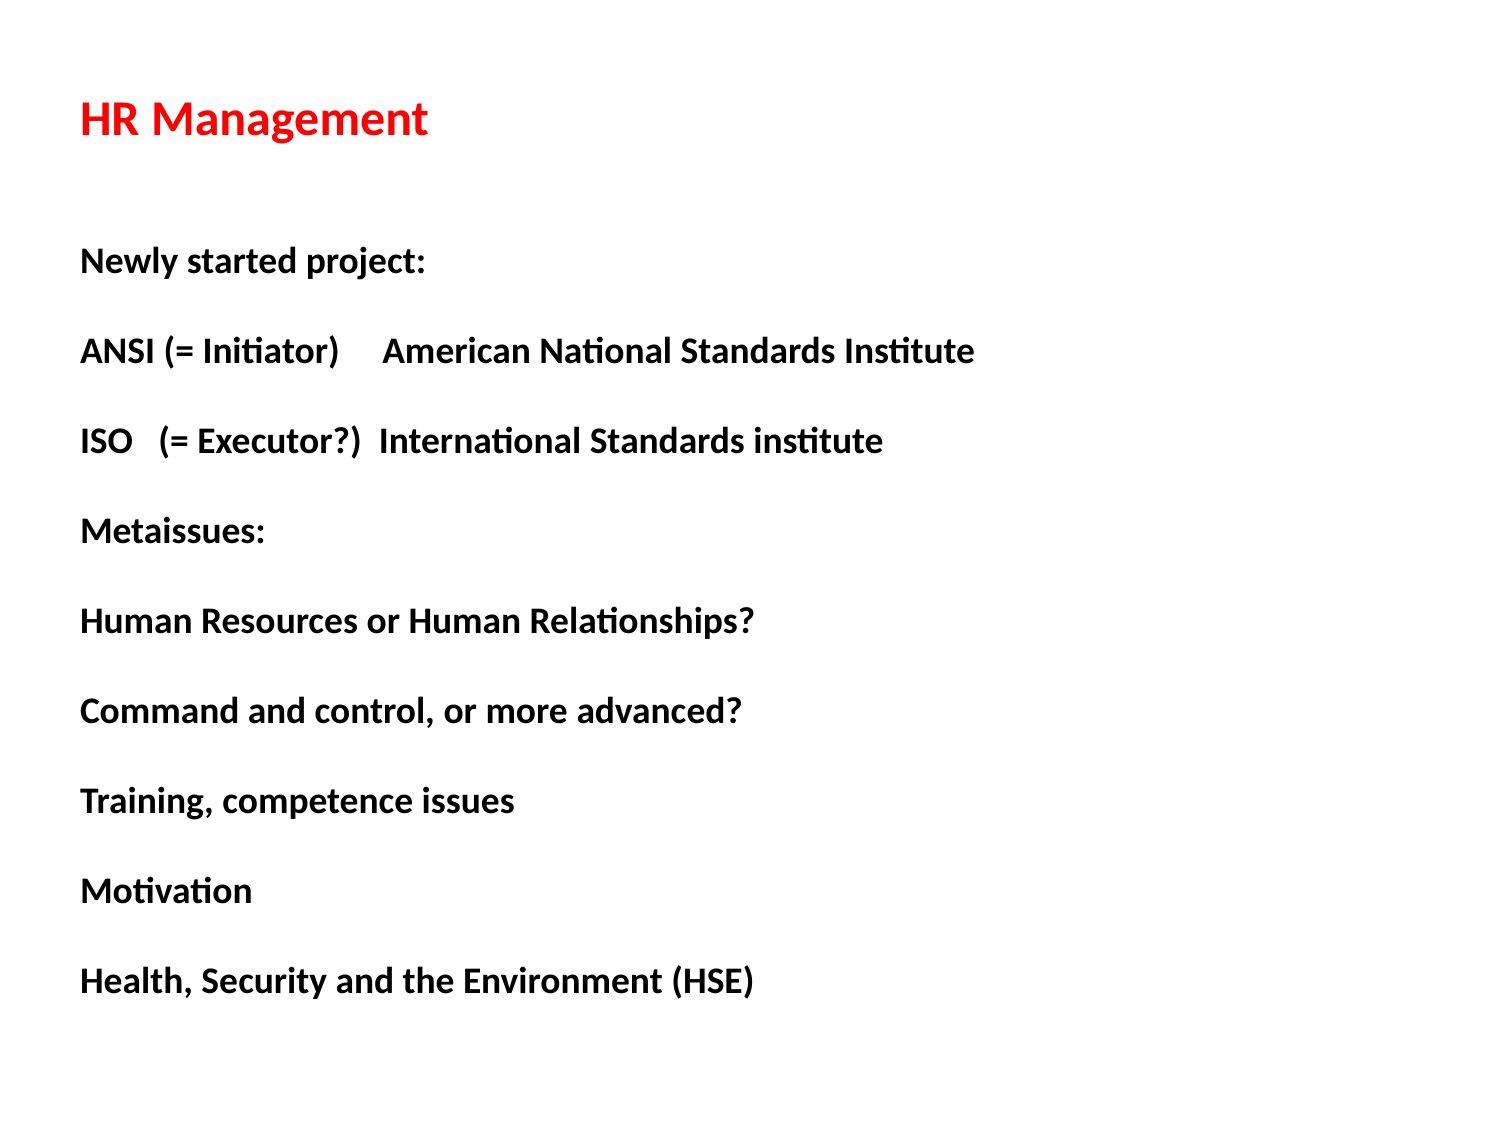

HR Management
Newly started project:
ANSI (= Initiator) American National Standards Institute
ISO (= Executor?) International Standards institute
Metaissues:
Human Resources or Human Relationships?
Command and control, or more advanced?
Training, competence issues
Motivation
Health, Security and the Environment (HSE)